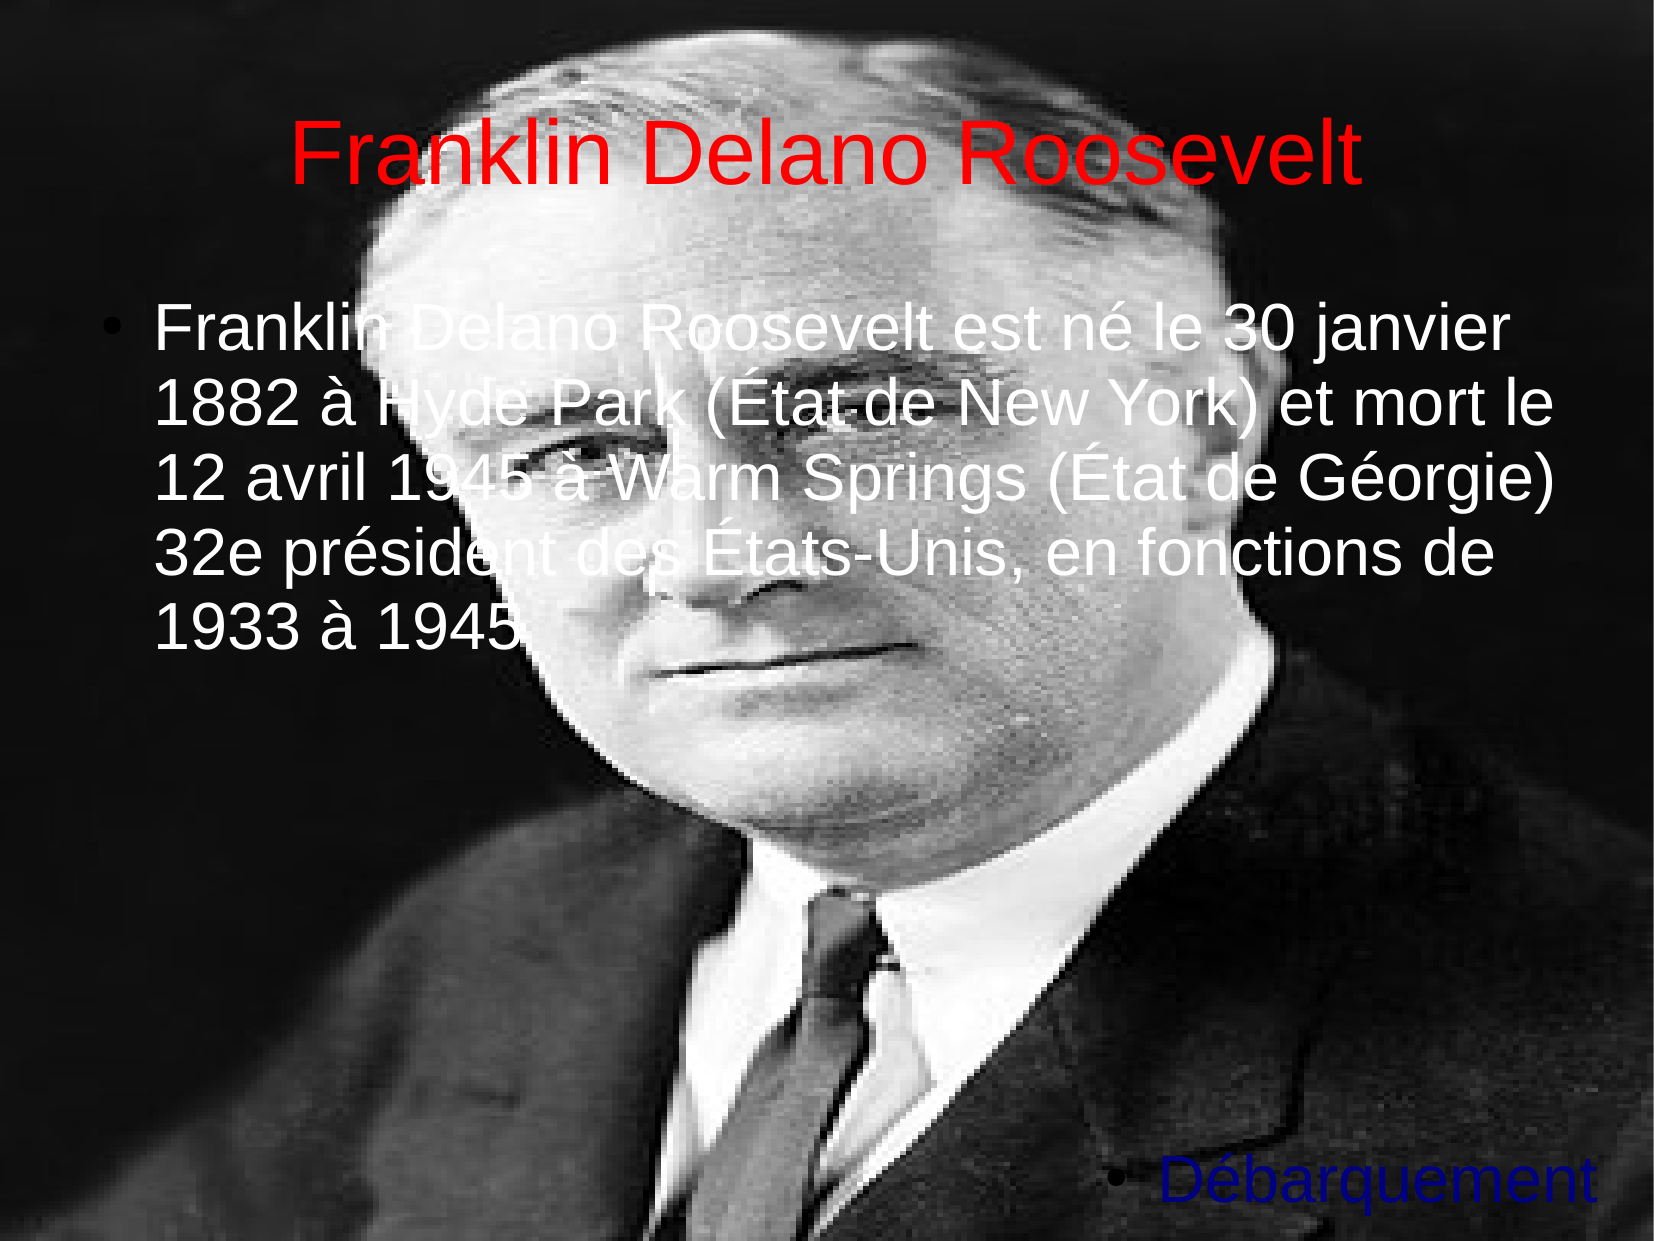

# Franklin Delano Roosevelt
Franklin Delano Roosevelt est né le 30 janvier 1882 à Hyde Park (État de New York) et mort le 12 avril 1945 à Warm Springs (État de Géorgie) 32e président des États-Unis, en fonctions de 1933 à 1945
Débarquement